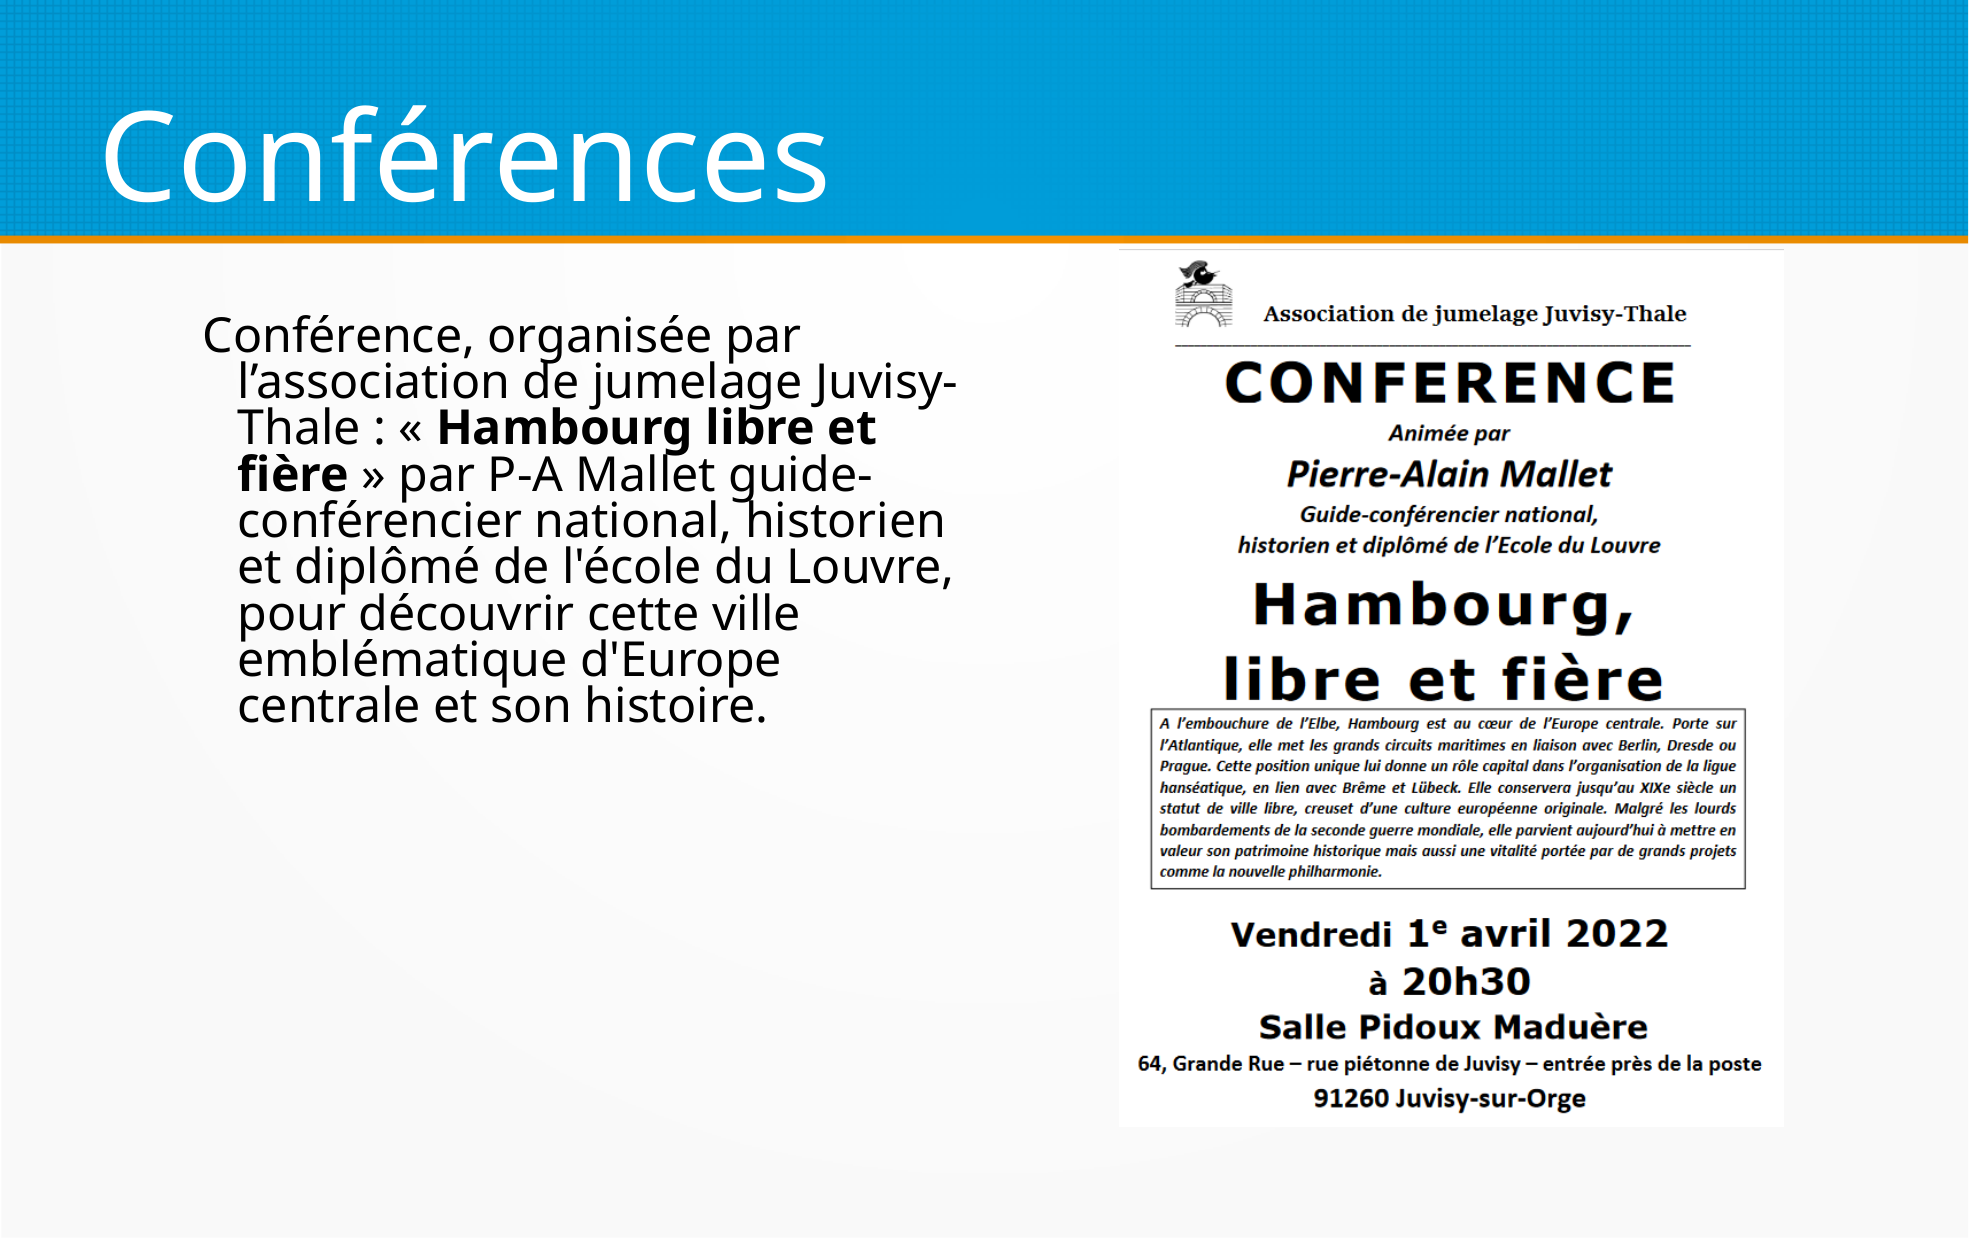

# Conférences
Conférence, organisée par l’association de jumelage Juvisy-Thale : « Hambourg libre et fière » par P-A Mallet guide-conférencier national, historien et diplômé de l'école du Louvre, pour découvrir cette ville emblématique d'Europe centrale et son histoire.